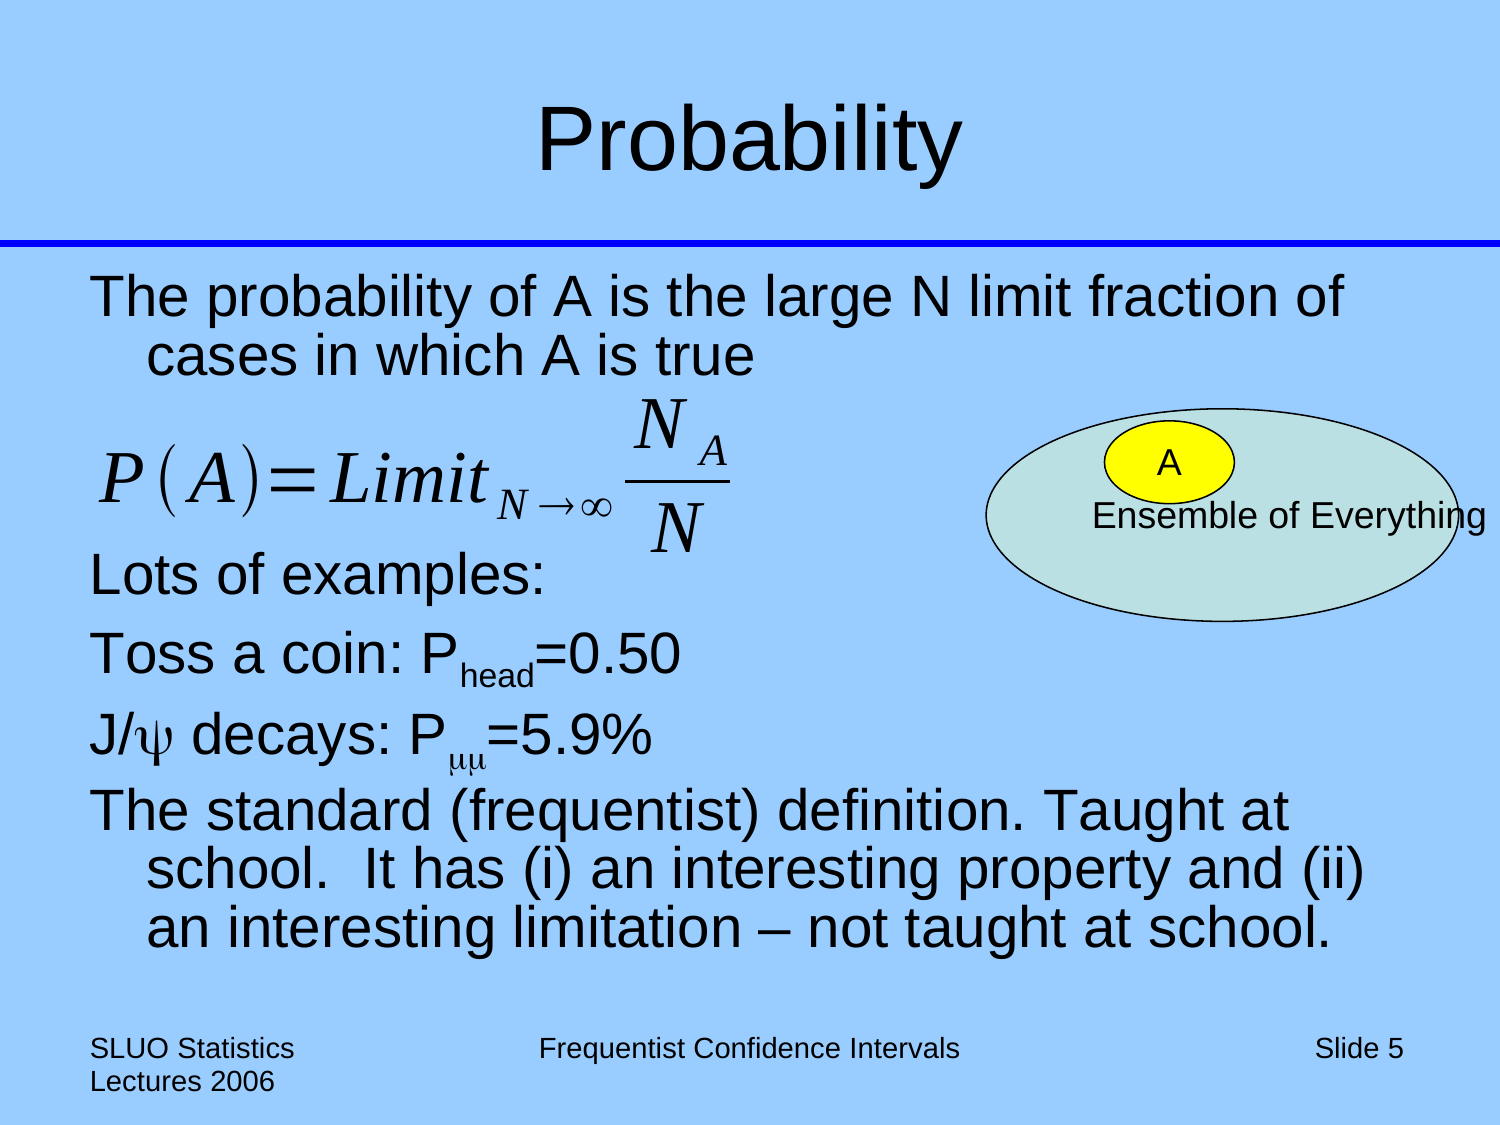

# Probability
The probability of A is the large N limit fraction of cases in which A is true
Lots of examples:
Toss a coin: Phead=0.50
J/ decays: P=5.9%
The standard (frequentist) definition. Taught at school. It has (i) an interesting property and (ii) an interesting limitation – not taught at school.
 Ensemble of Everything
A
5